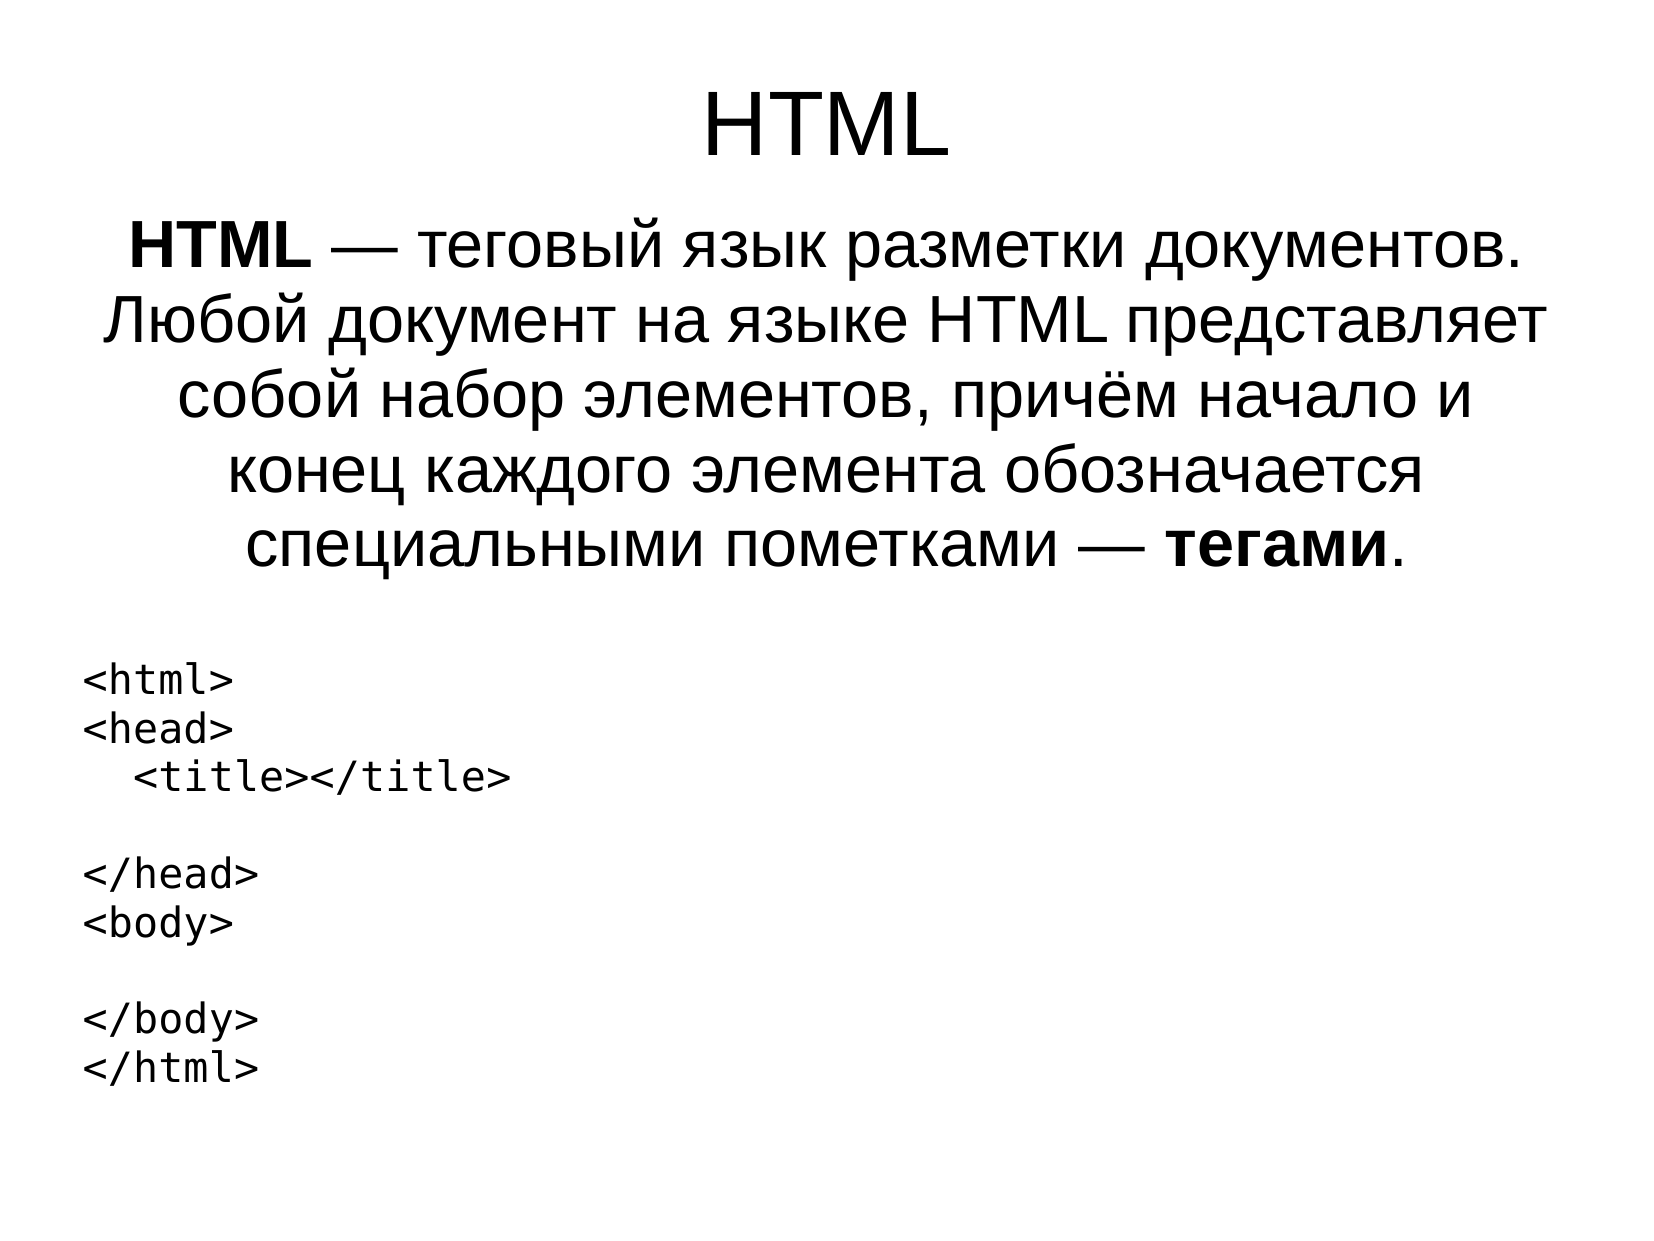

# HTML
HTML — теговый язык разметки документов. Любой документ на языке HTML представляет собой набор элементов, причём начало и конец каждого элемента обозначается специальными пометками — тегами.
<html>
<head>
 <title></title>
</head>
<body>
</body>
</html>